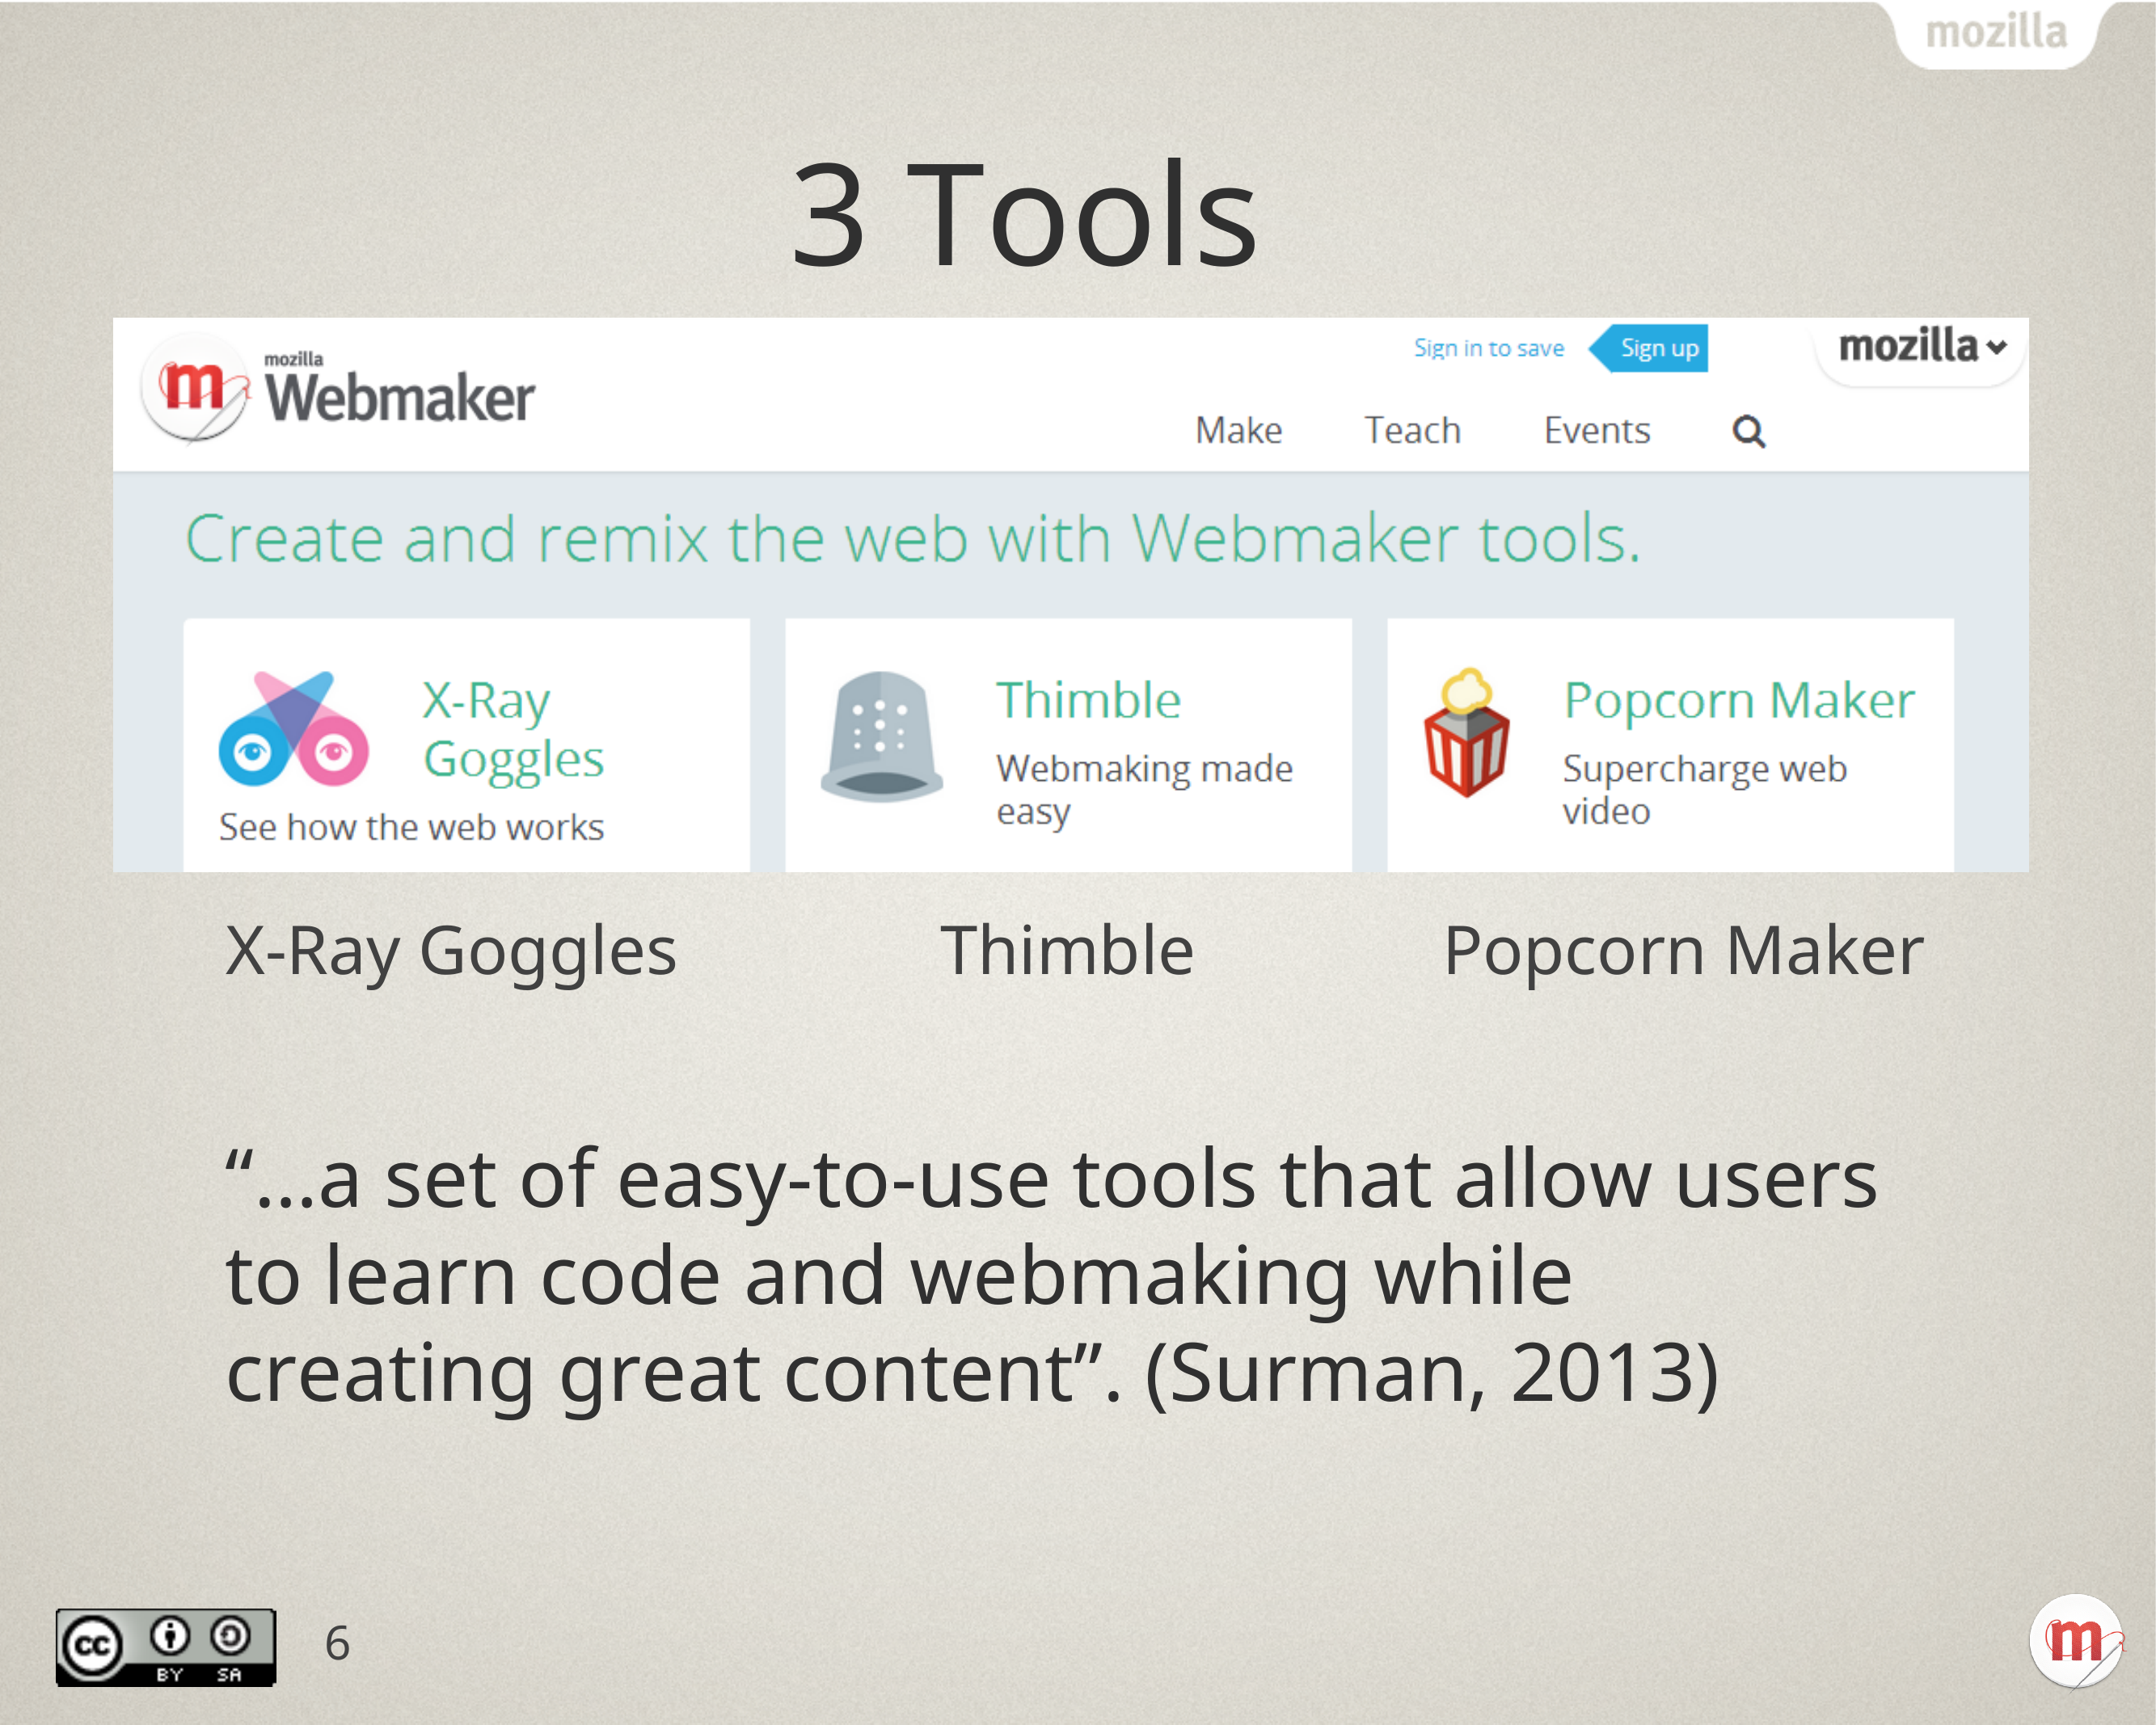

3 Tools
X-Ray Goggles
Thimble
Popcorn Maker
# “…a set of easy-to-use tools that allow users to learn code and webmaking while creating great content”. (Surman, 2013)
6